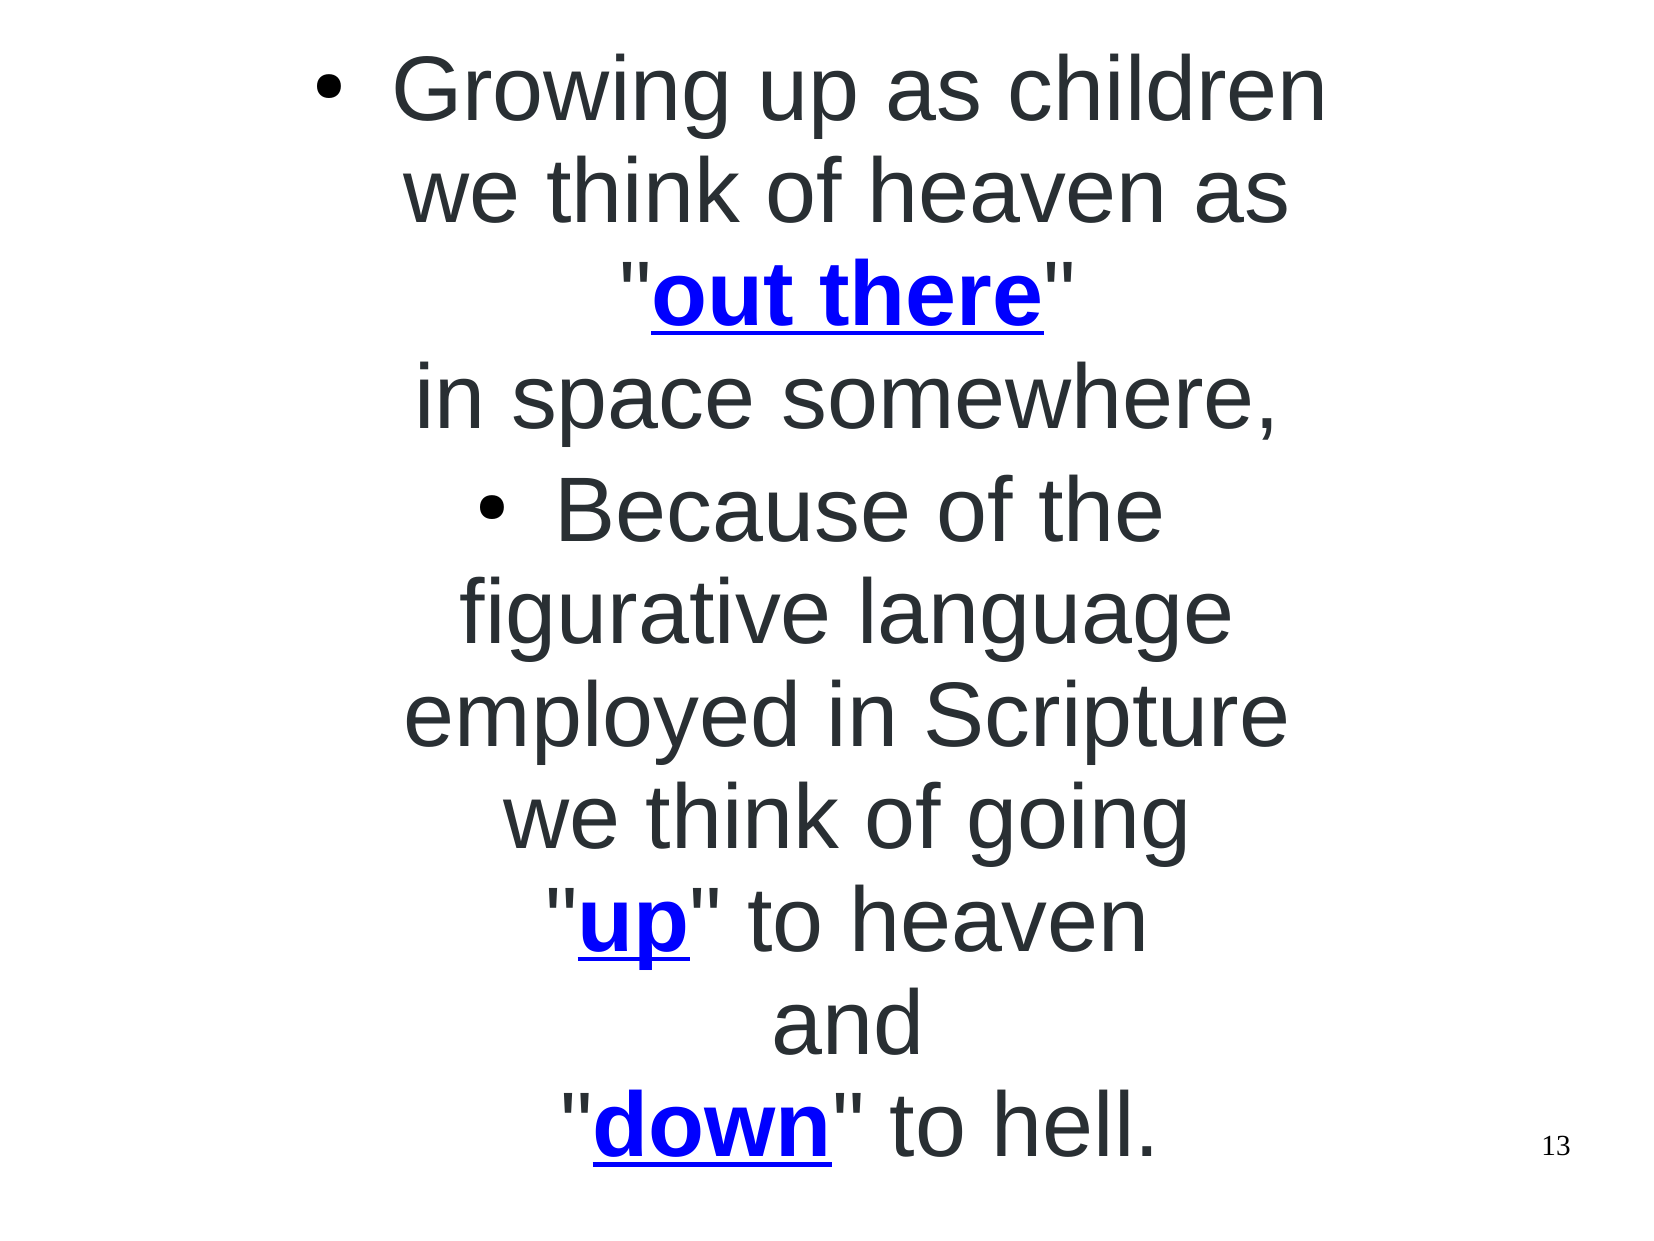

# Growing up as children we think of heaven as "out there" in space somewhere,
 Because of the
figurative language
employed in Scripture
we think of going
"up" to heaven
and
"down" to hell.
13